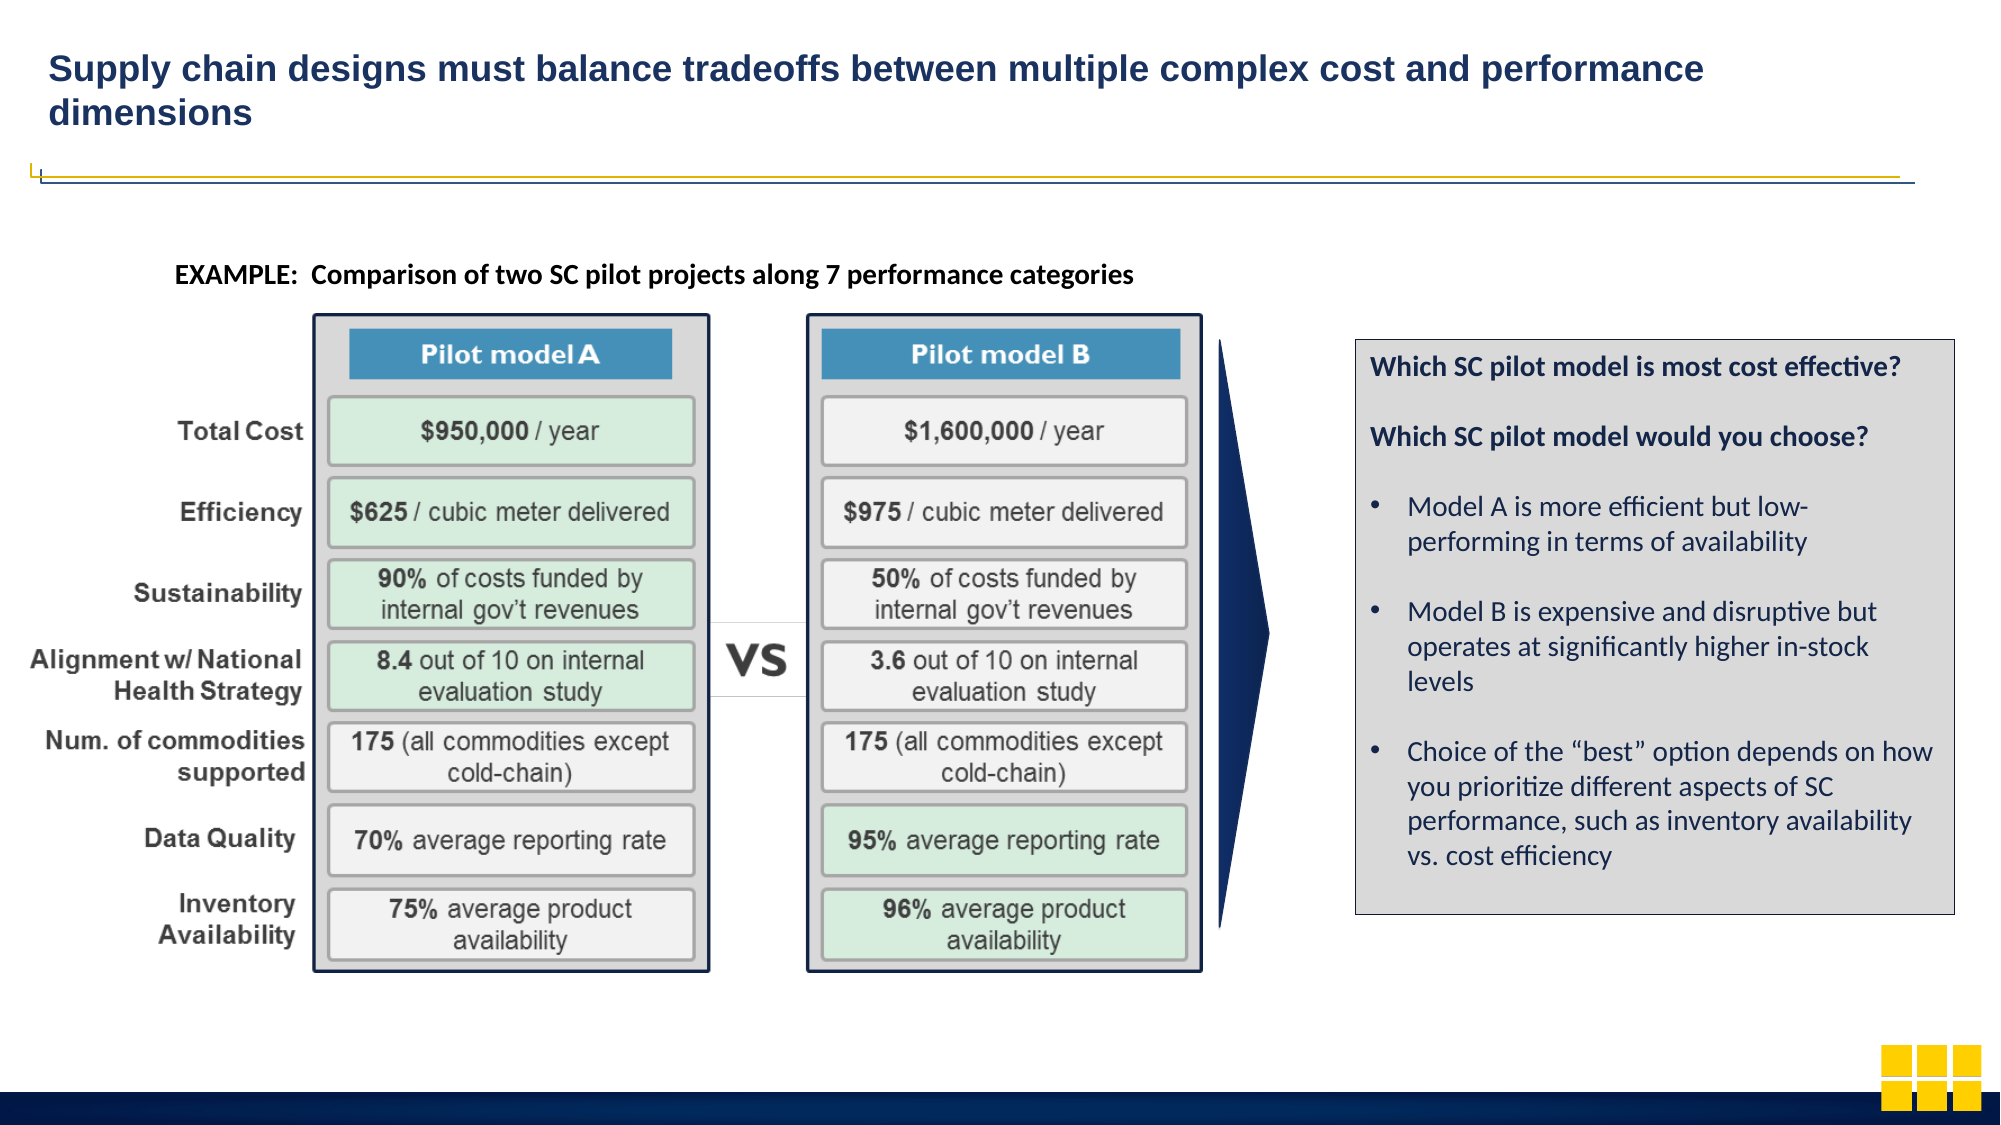

# Supply chain designs must balance tradeoffs between multiple complex cost and performance dimensions
EXAMPLE: Comparison of two SC pilot projects along 7 performance categories
Which SC pilot model is most cost effective?
Which SC pilot model would you choose?
Model A is more efficient but low-performing in terms of availability
Model B is expensive and disruptive but operates at significantly higher in-stock levels
Choice of the “best” option depends on how you prioritize different aspects of SC performance, such as inventory availability vs. cost efficiency